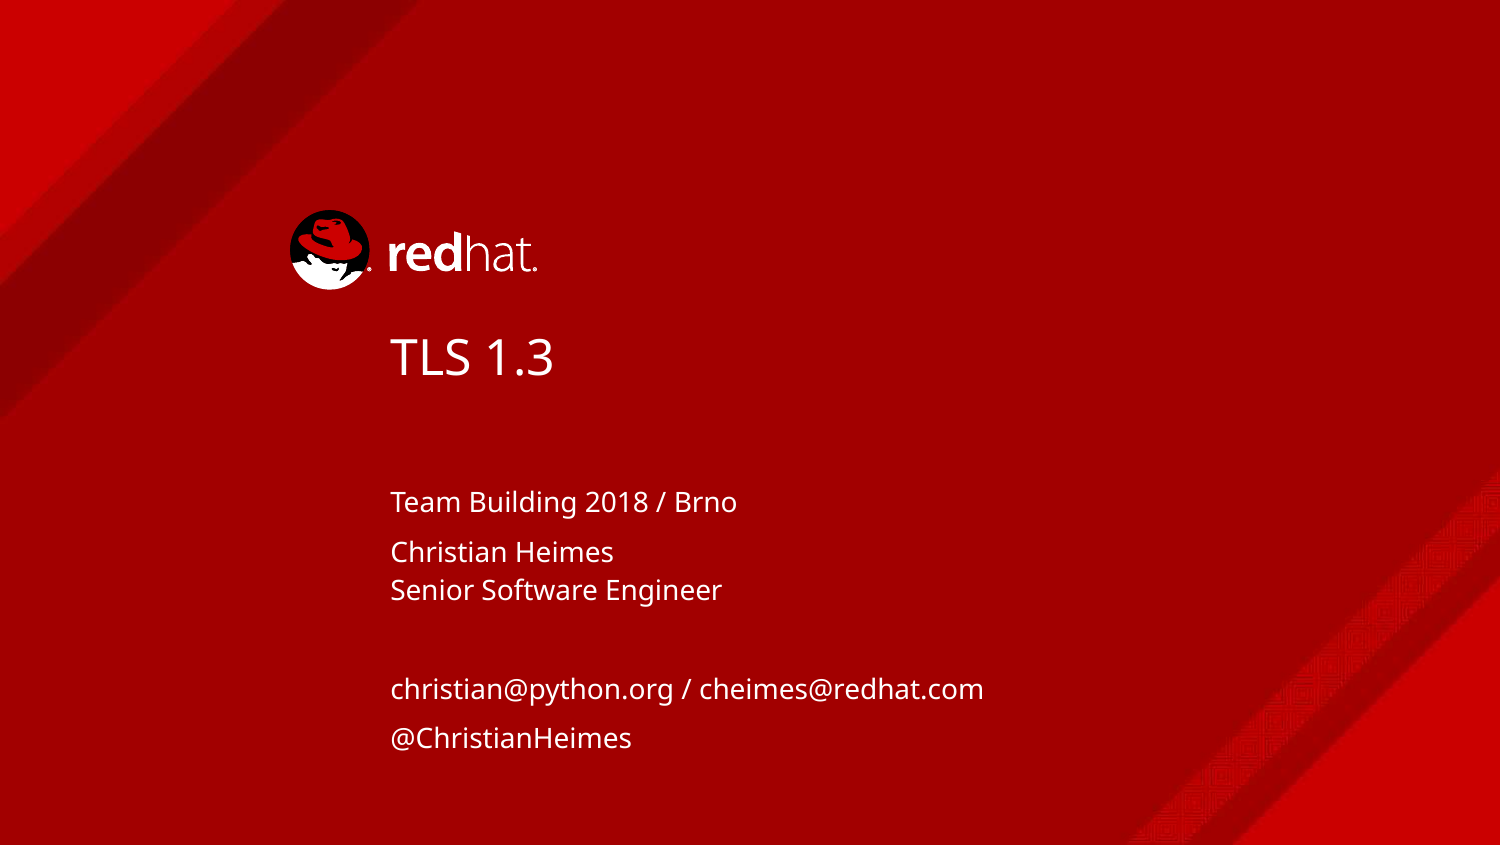

# TLS 1.3
Team Building 2018 / Brno
Christian Heimes
Senior Software Engineer
christian@python.org / cheimes@redhat.com
@ChristianHeimes
TLS 1.3